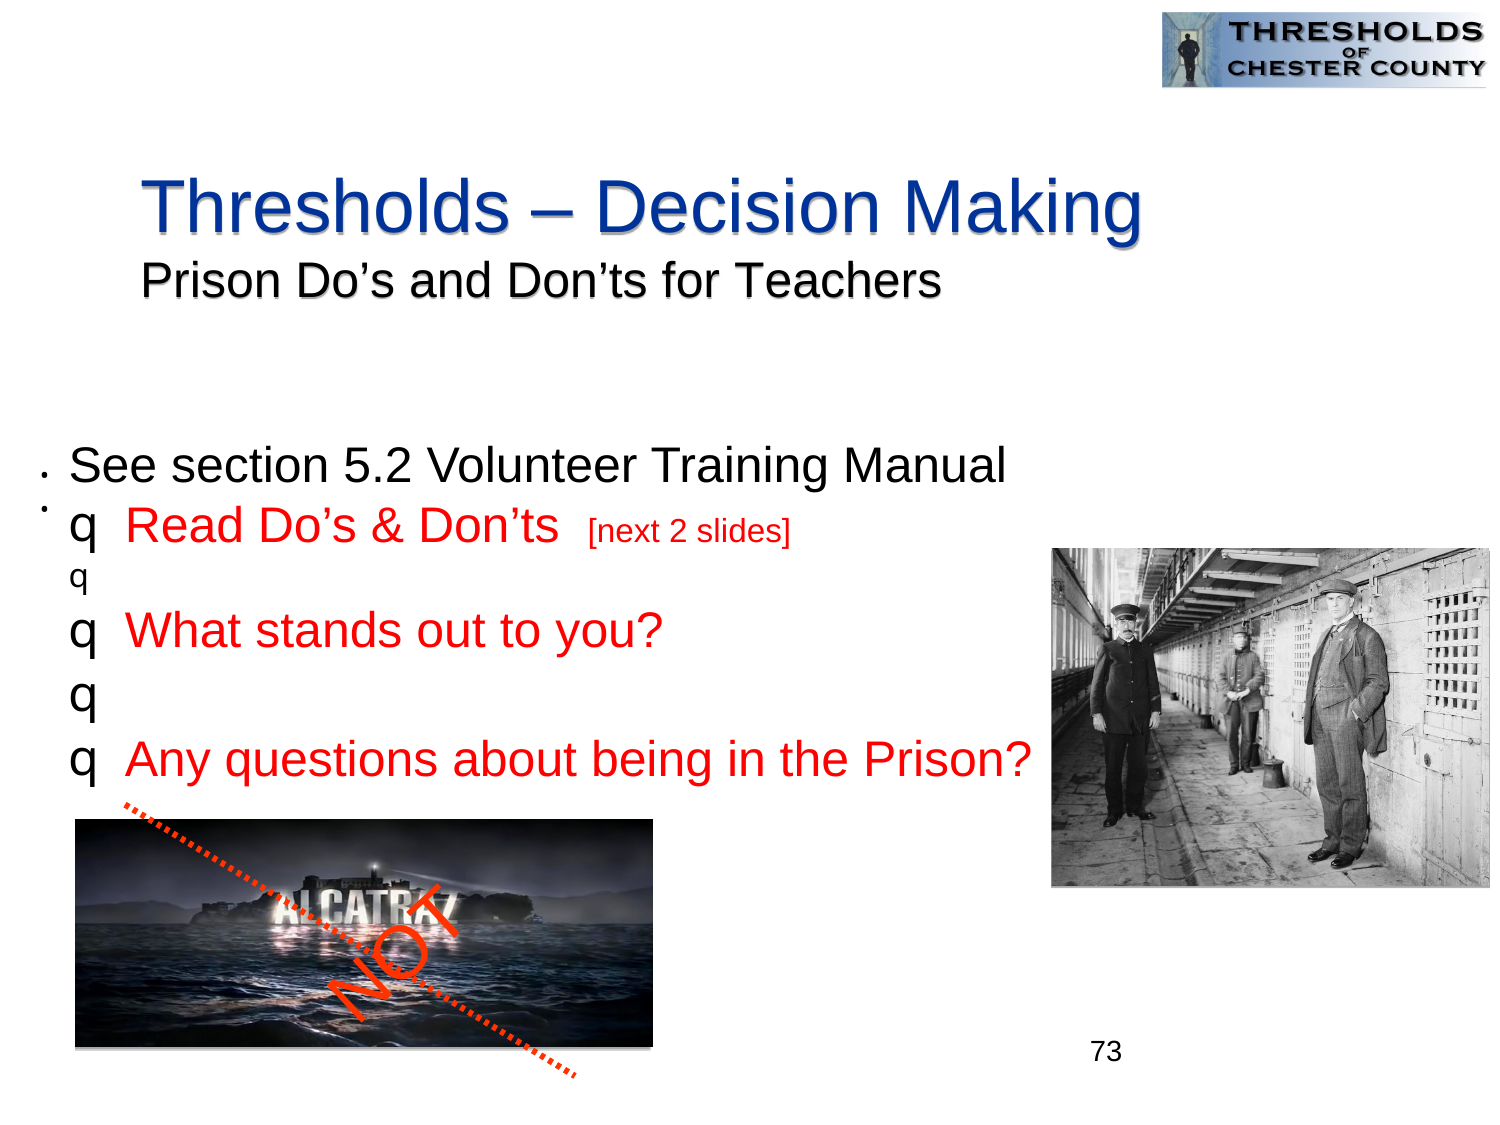

# Thresholds – Decision Making Prison Do’s and Don’ts for Teachers
See section 5.2 Volunteer Training Manual
Read Do’s & Don’ts [next 2 slides]
What stands out to you?
Any questions about being in the Prison?
NOT